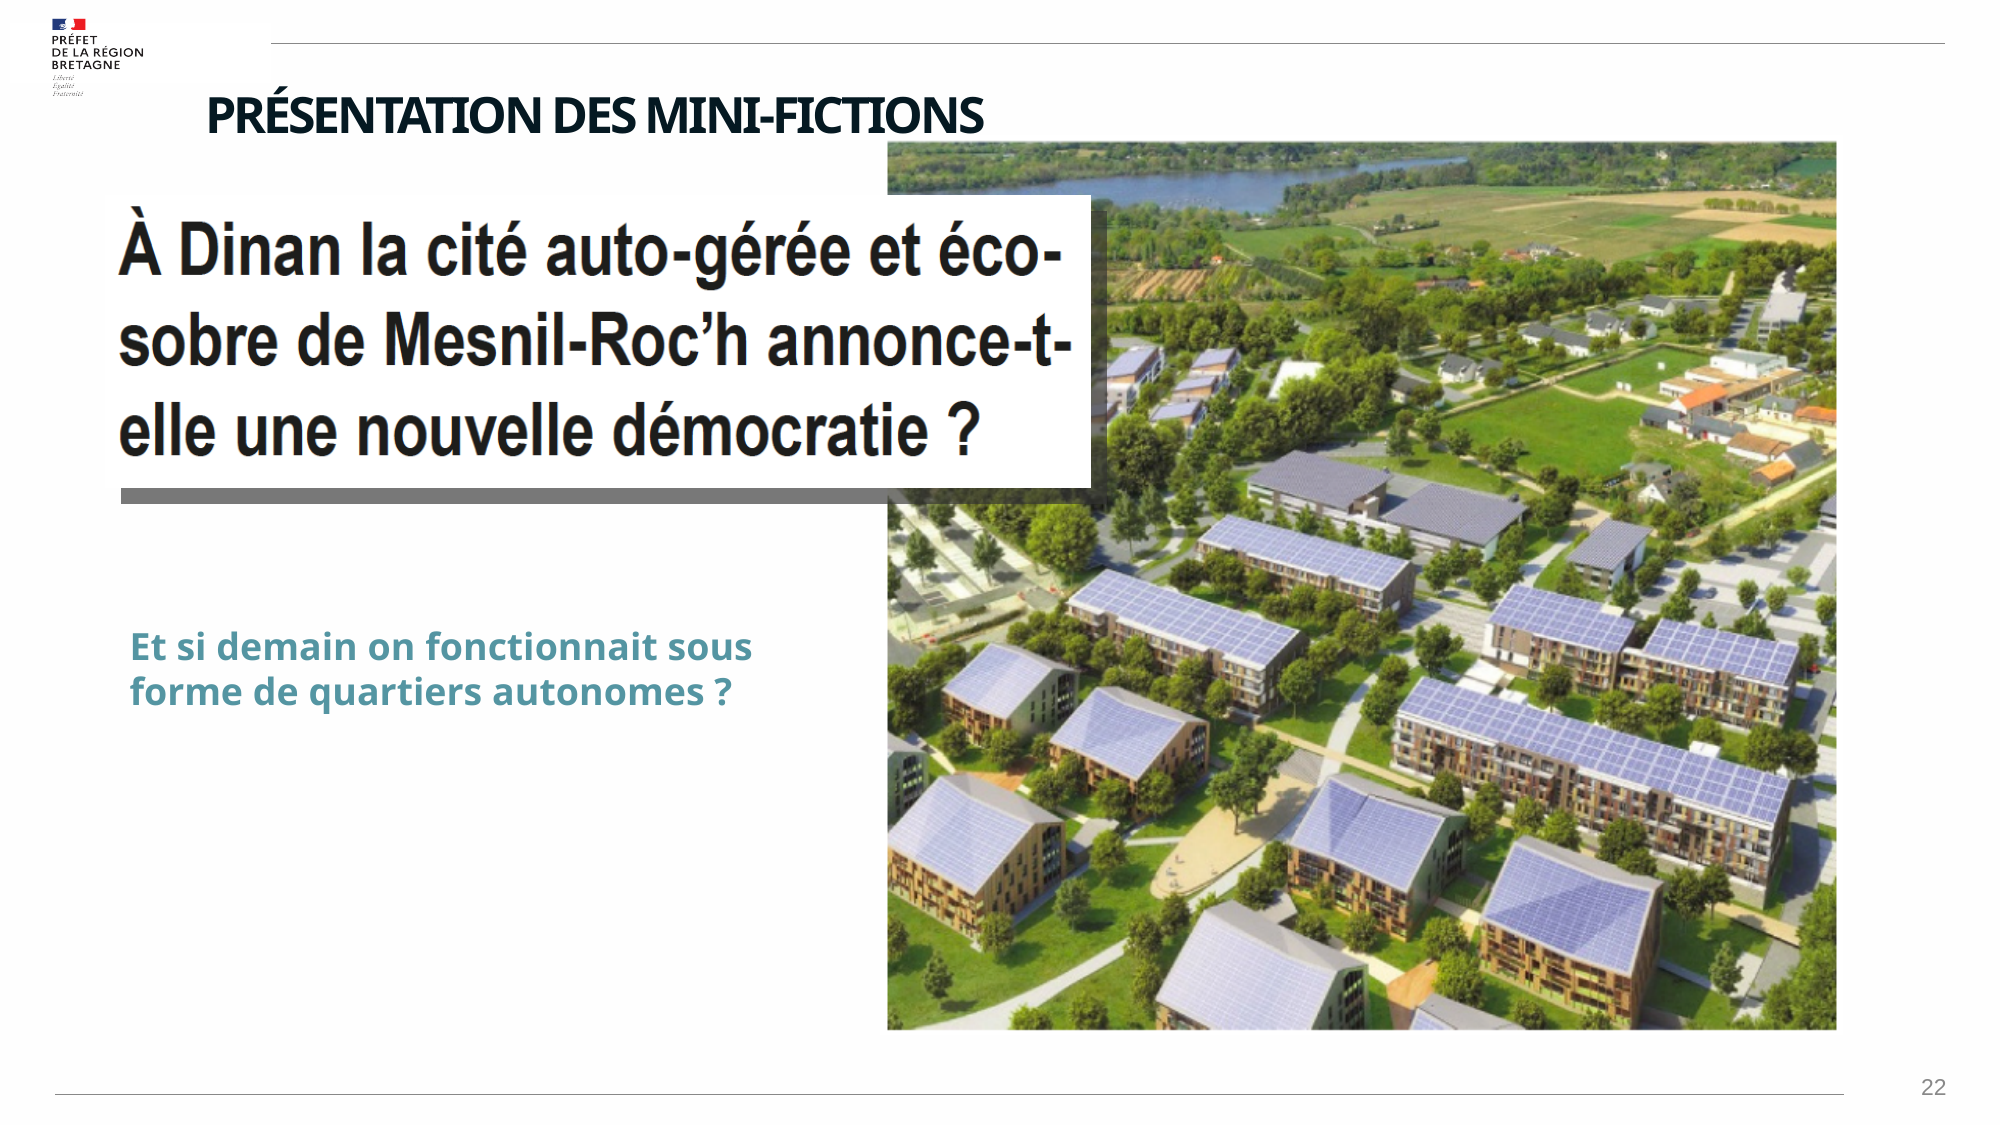

Présentation des mini-fictions
Et si demain on fonctionnait sous forme de quartiers autonomes ?